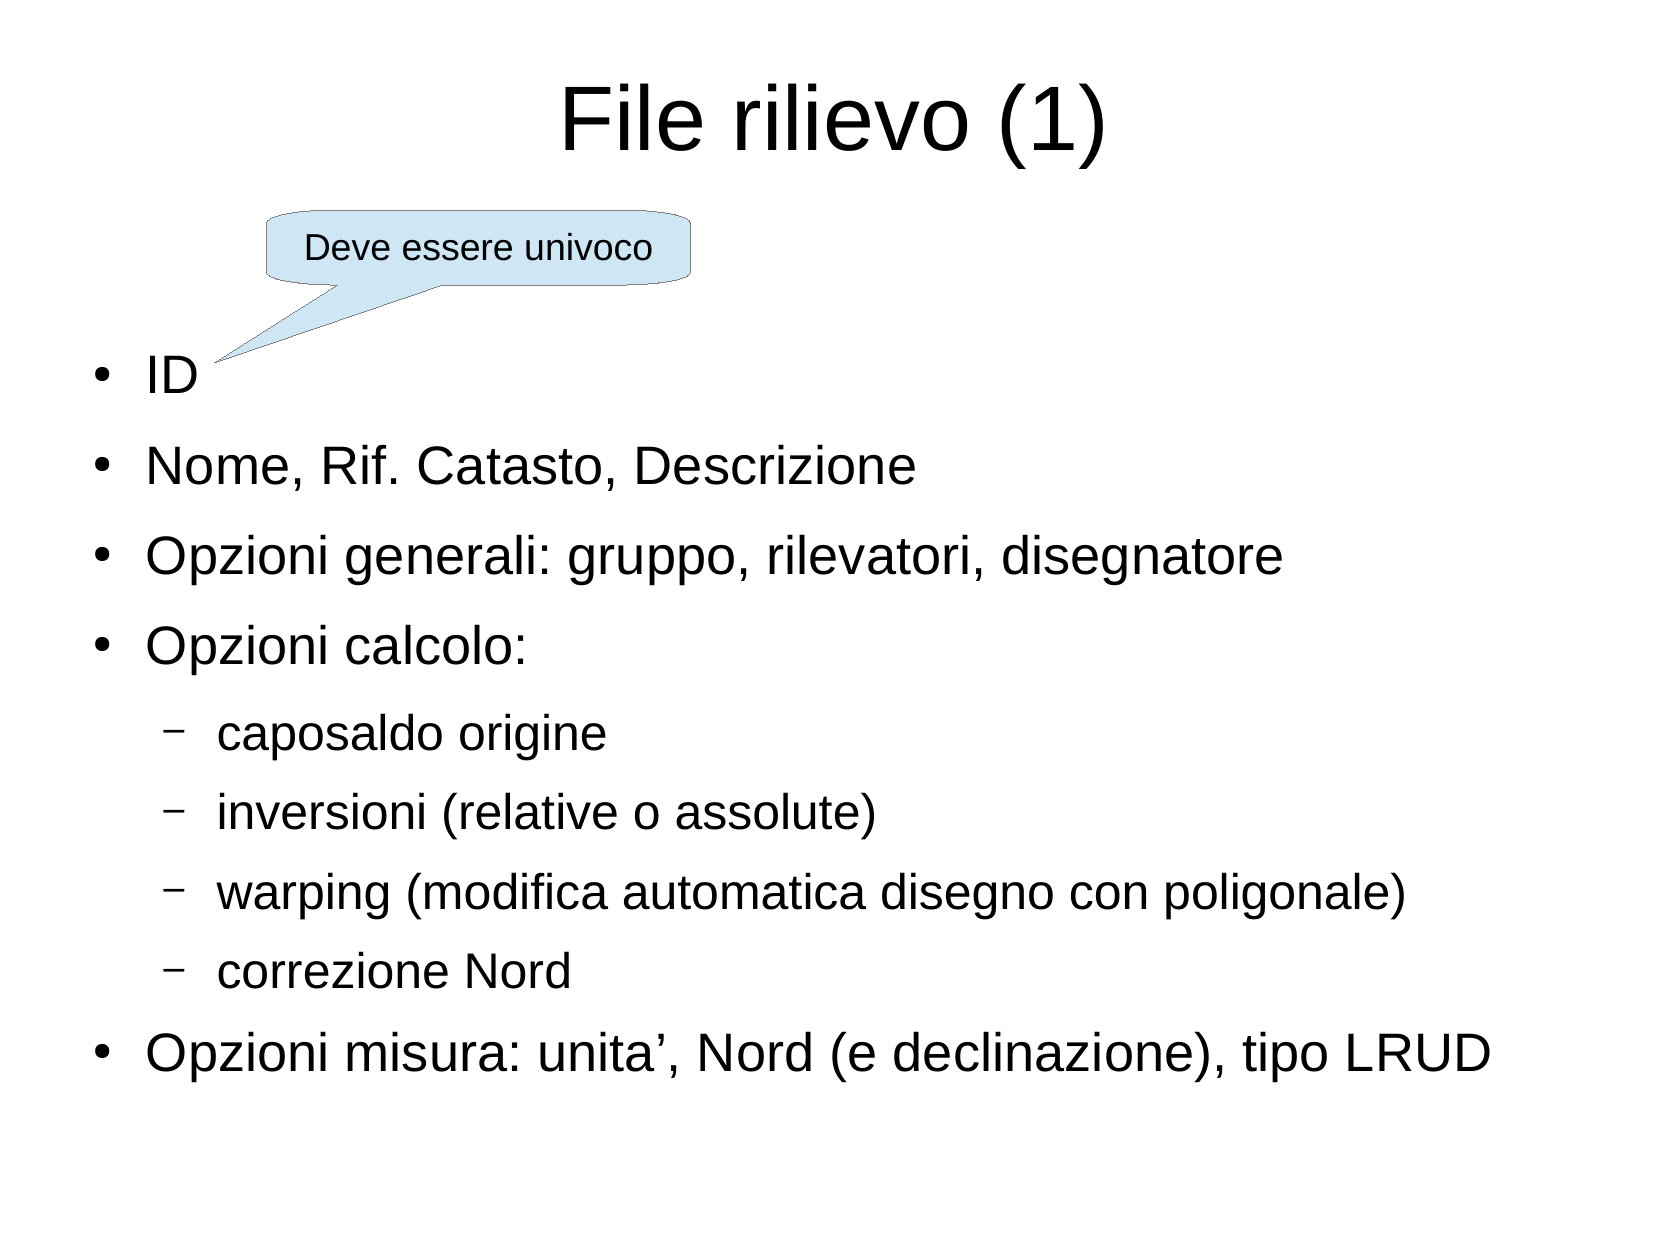

# File rilievo (1)
Deve essere univoco
ID
Nome, Rif. Catasto, Descrizione
Opzioni generali: gruppo, rilevatori, disegnatore
Opzioni calcolo:
caposaldo origine
inversioni (relative o assolute)
warping (modifica automatica disegno con poligonale)
correzione Nord
Opzioni misura: unita’, Nord (e declinazione), tipo LRUD